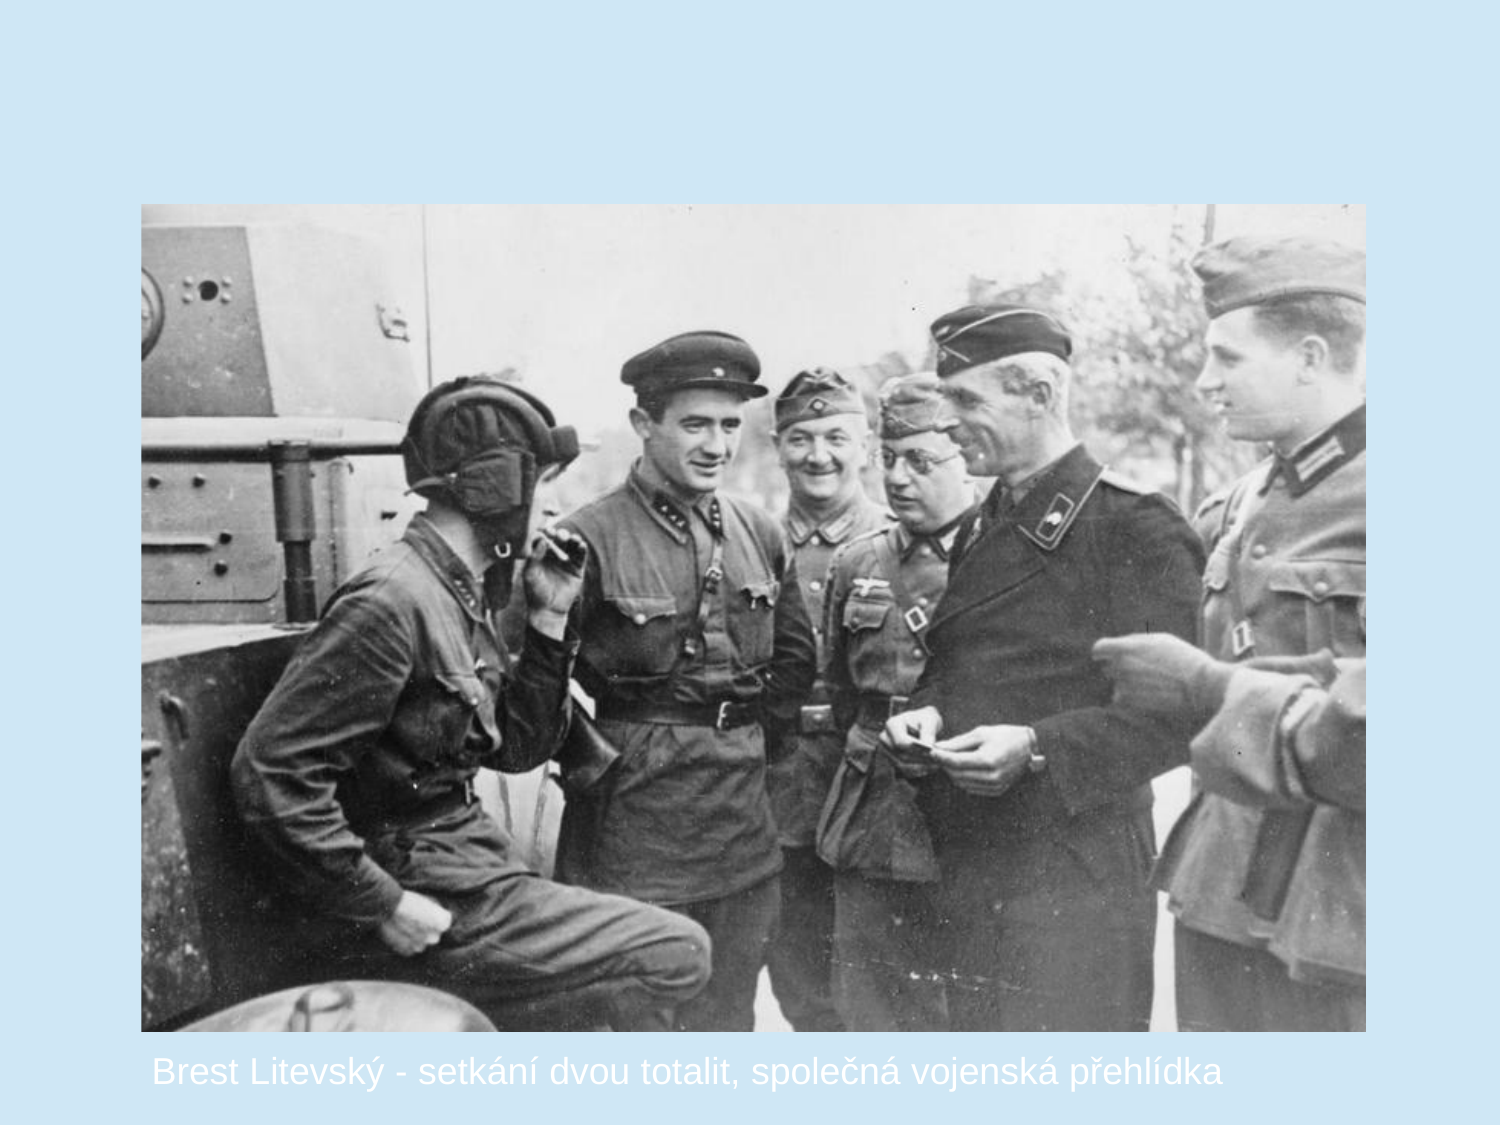

Brest Litevský - setkání dvou totalit, společná vojenská přehlídka